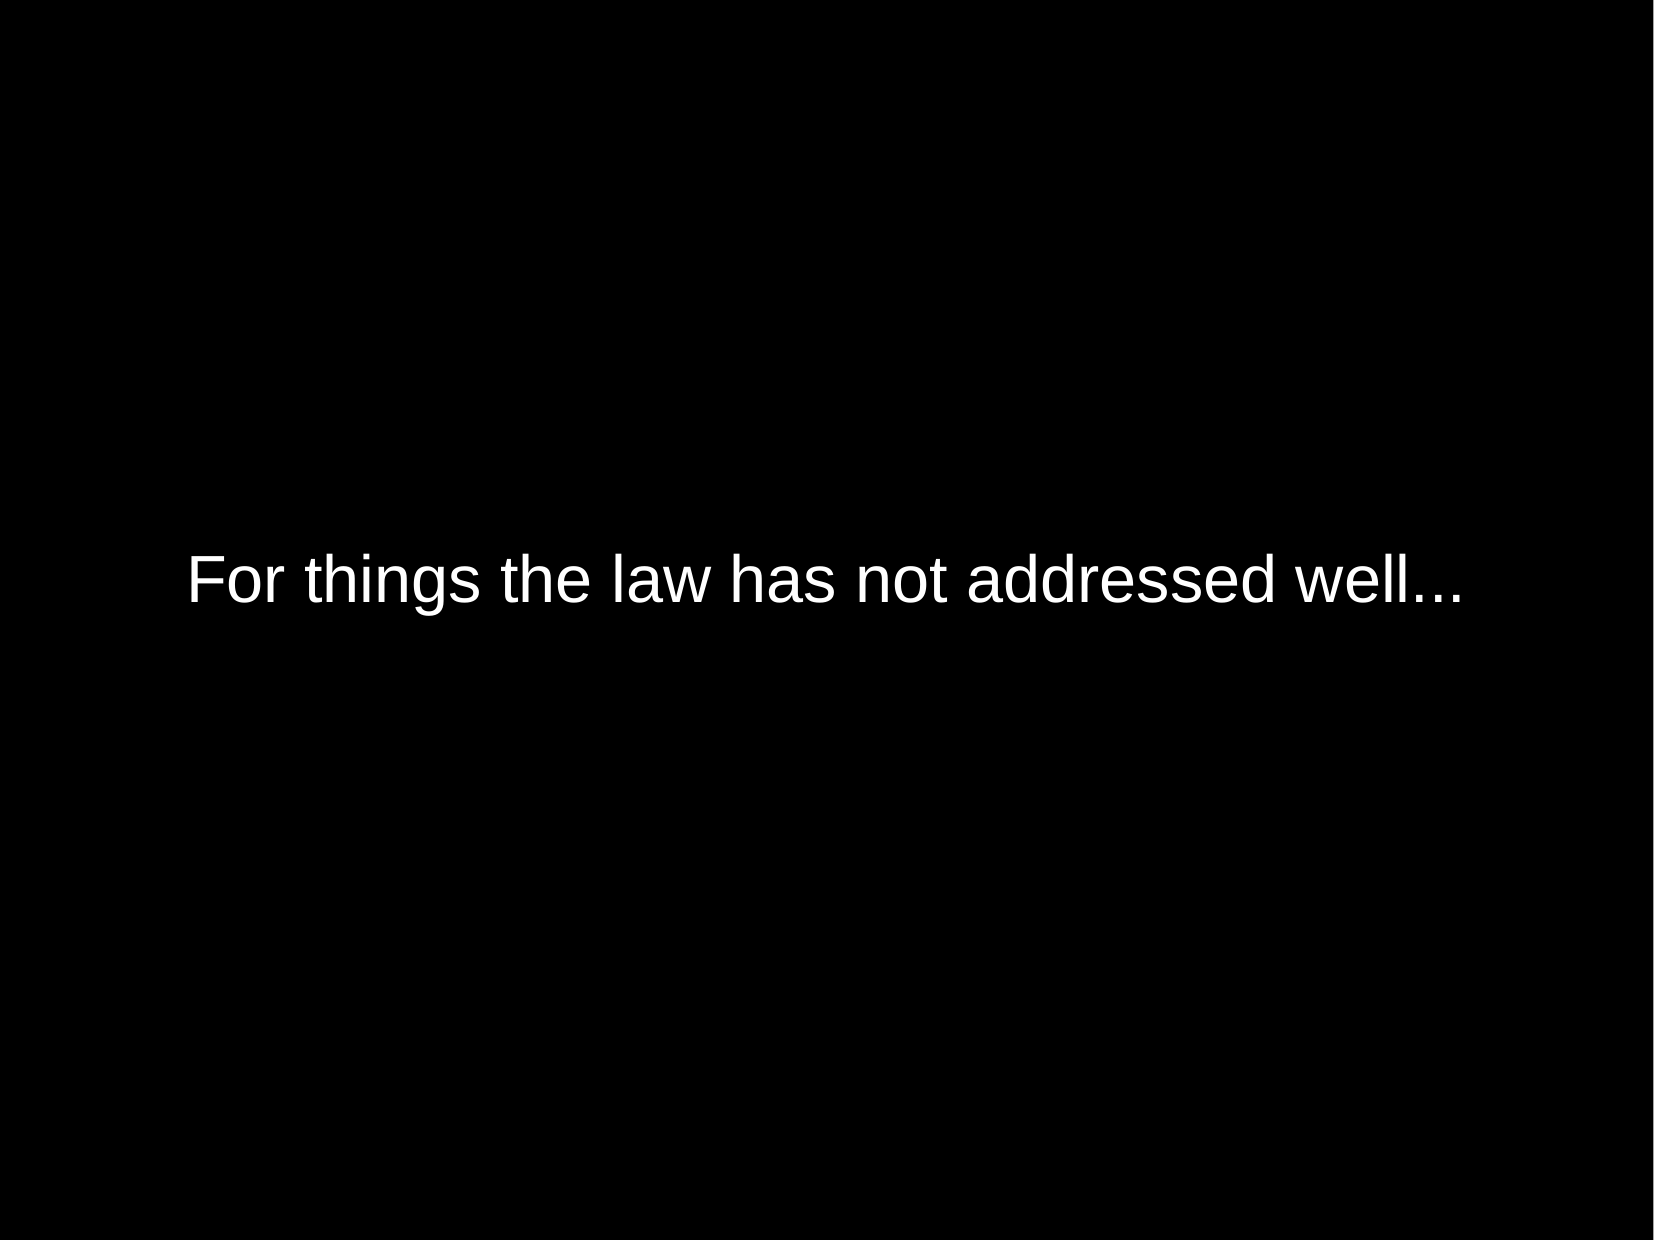

# For things the law has not addressed well...